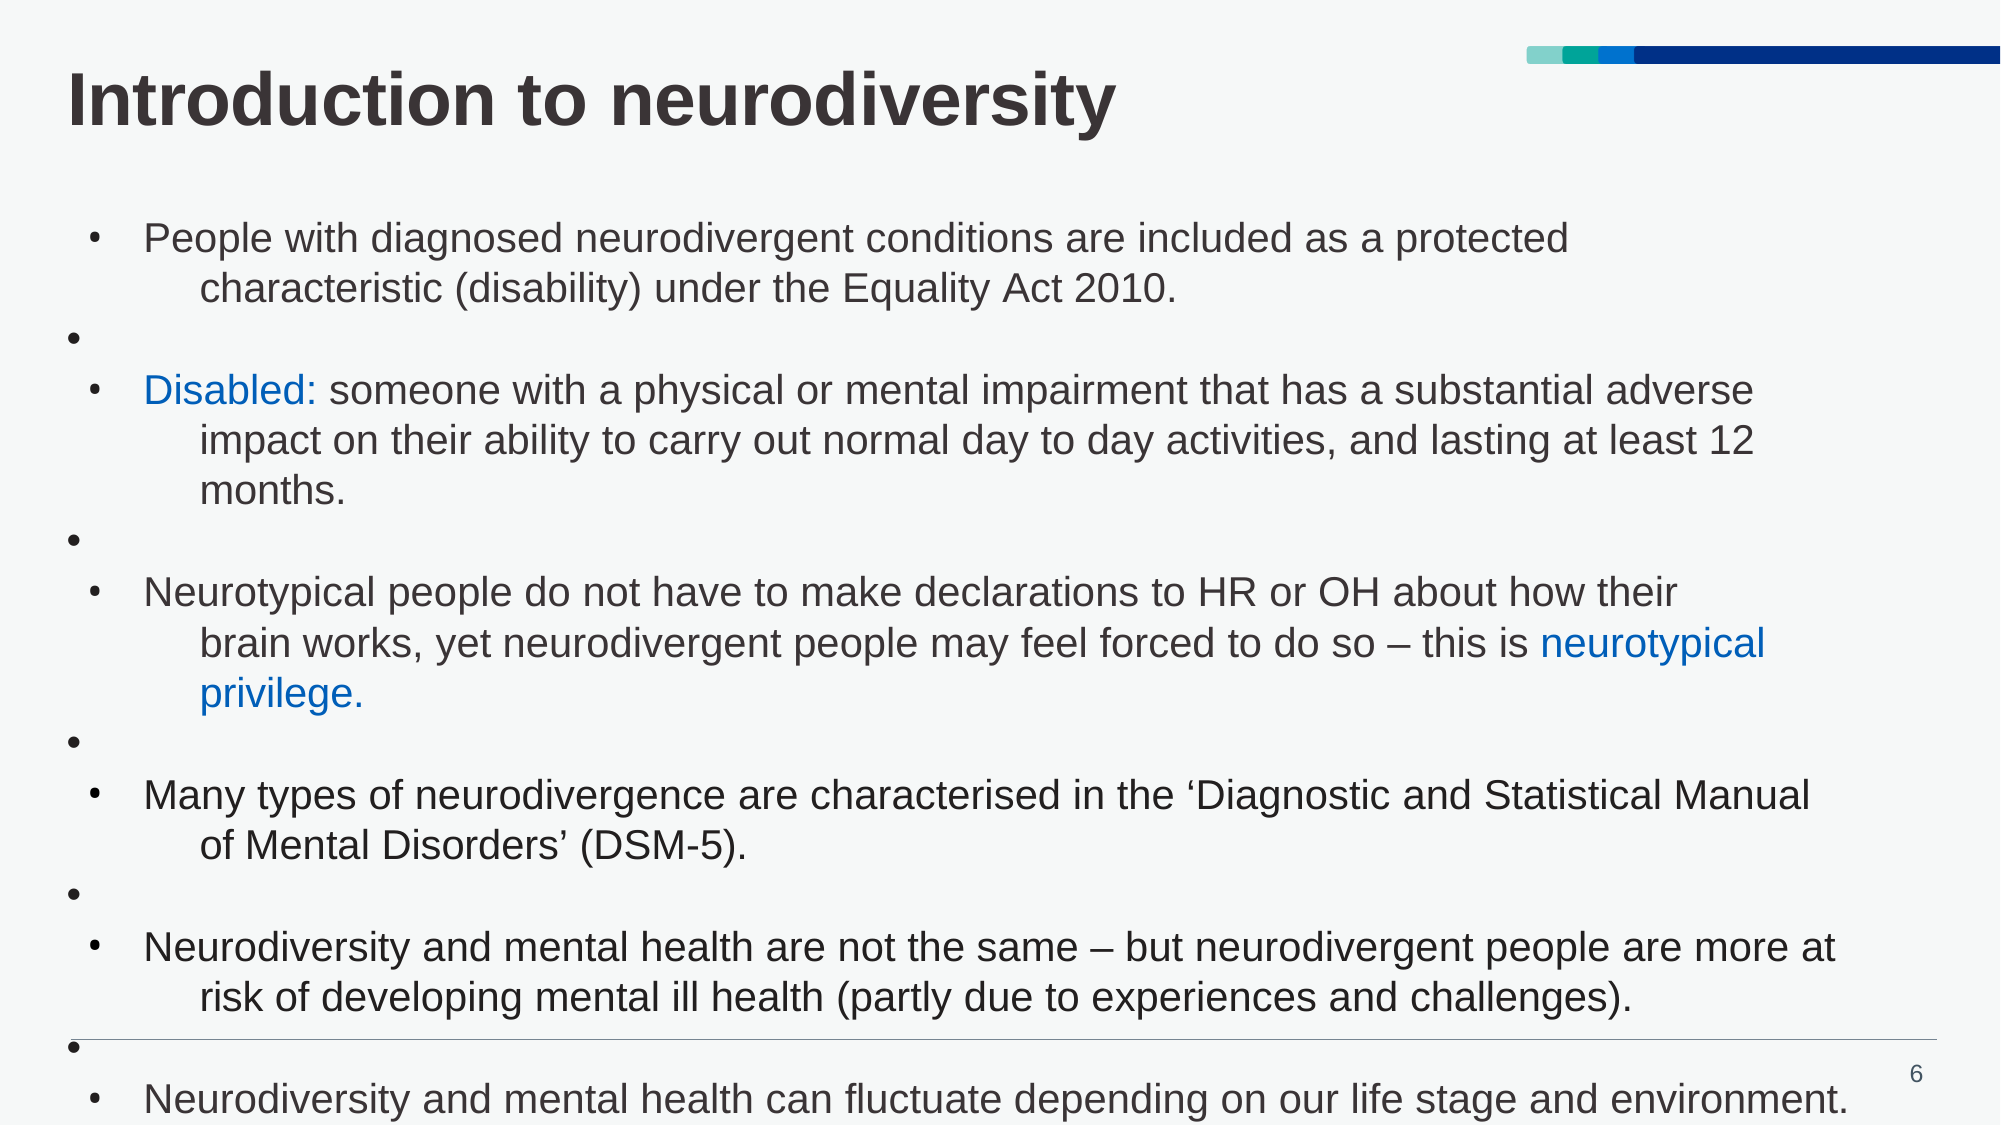

# Introduction to neurodiversity
People with diagnosed neurodivergent conditions are included as a protected characteristic (disability) under the Equality Act 2010.
Disabled: someone with a physical or mental impairment that has a substantial adverse impact on their ability to carry out normal day to day activities, and lasting at least 12 months.
Neurotypical people do not have to make declarations to HR or OH about how their brain works, yet neurodivergent people may feel forced to do so – this is neurotypical privilege.
Many types of neurodivergence are characterised in the ‘Diagnostic and Statistical Manual of Mental Disorders’ (DSM-5).
Neurodiversity and mental health are not the same – but neurodivergent people are more at risk of developing mental ill health (partly due to experiences and challenges).
Neurodiversity and mental health can fluctuate depending on our life stage and environment.
Source: Recognizing&RespondingtoMicroaggressionsatWork	Neurotypicalprivilegeinthelabourmarket	DSM-5Library	CIPDNeurodiversityatwork Prospect:Whatdoesthelawsayaboutneurodiversityequalityatwork?
6